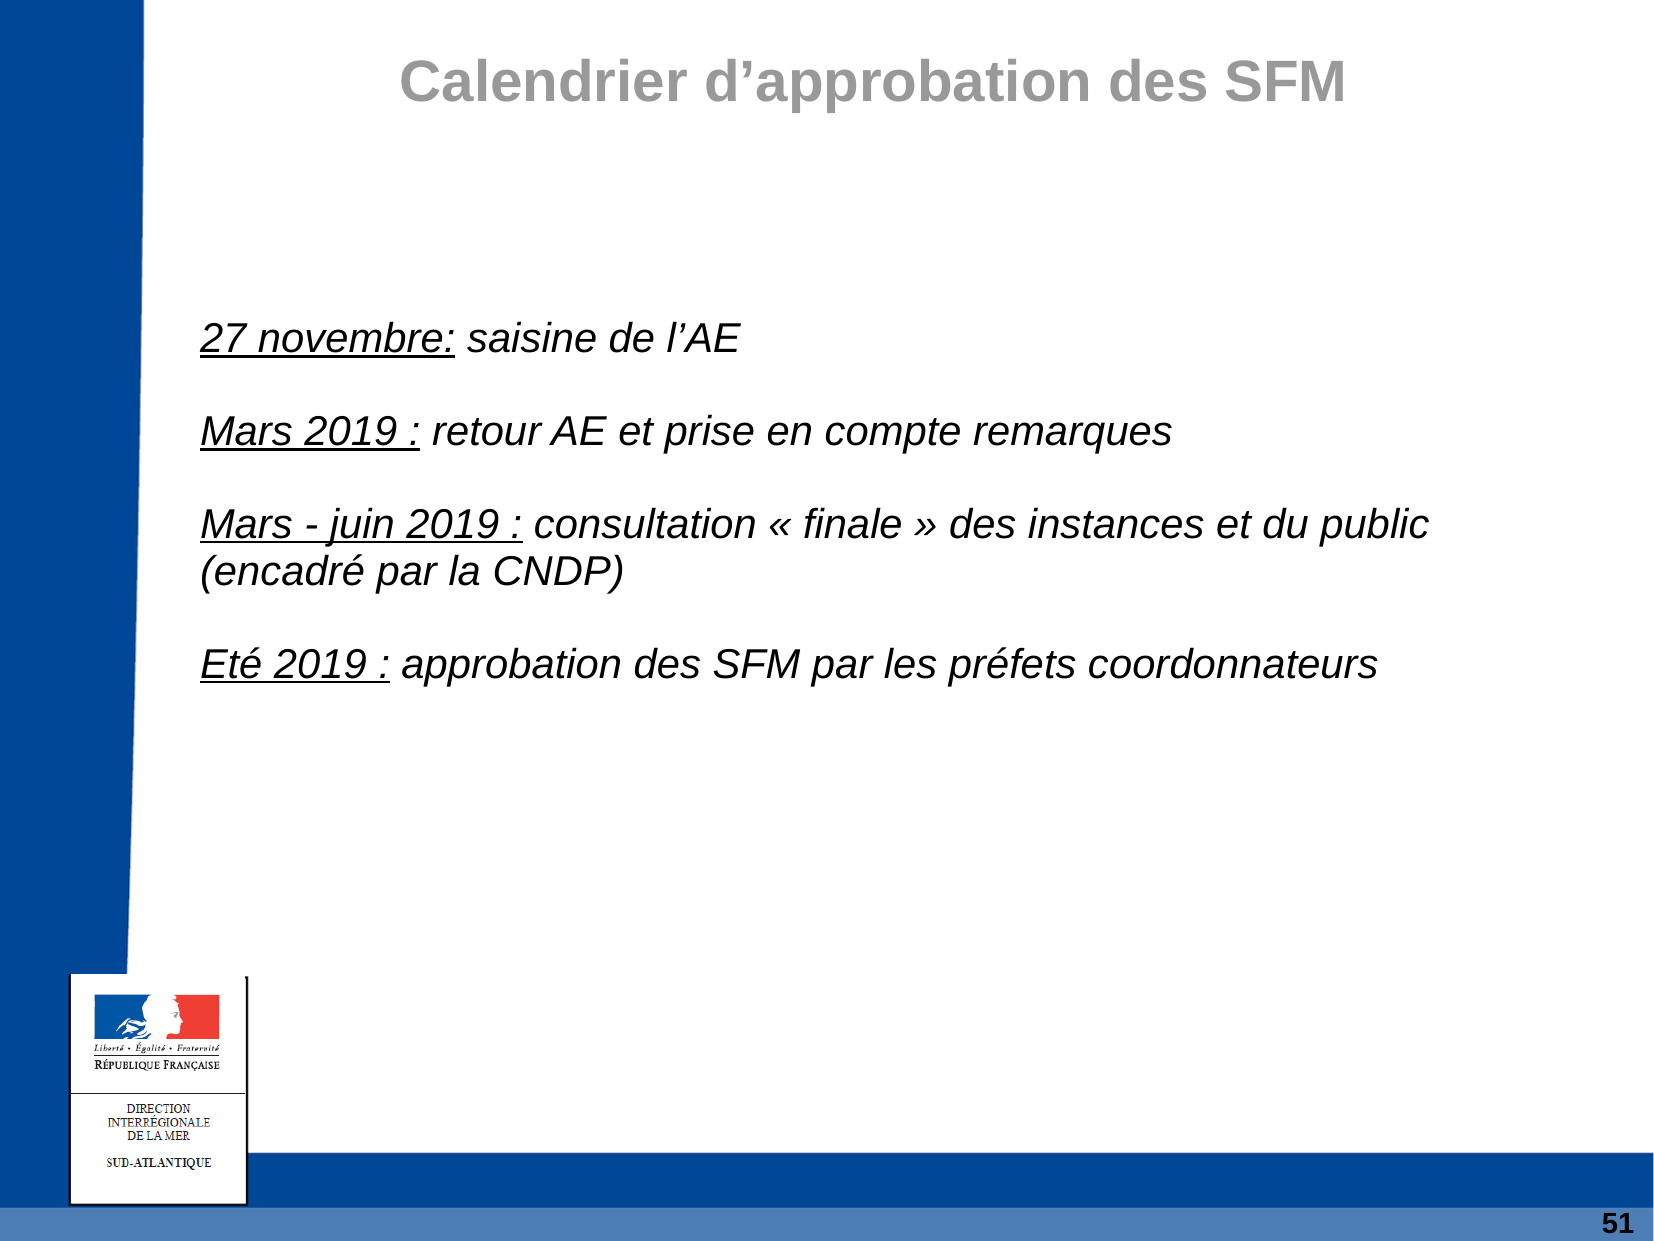

Calendrier d’approbation des SFM
27 novembre: saisine de l’AE
Mars 2019 : retour AE et prise en compte remarques
Mars - juin 2019 : consultation « finale » des instances et du public (encadré par la CNDP)
Eté 2019 : approbation des SFM par les préfets coordonnateurs